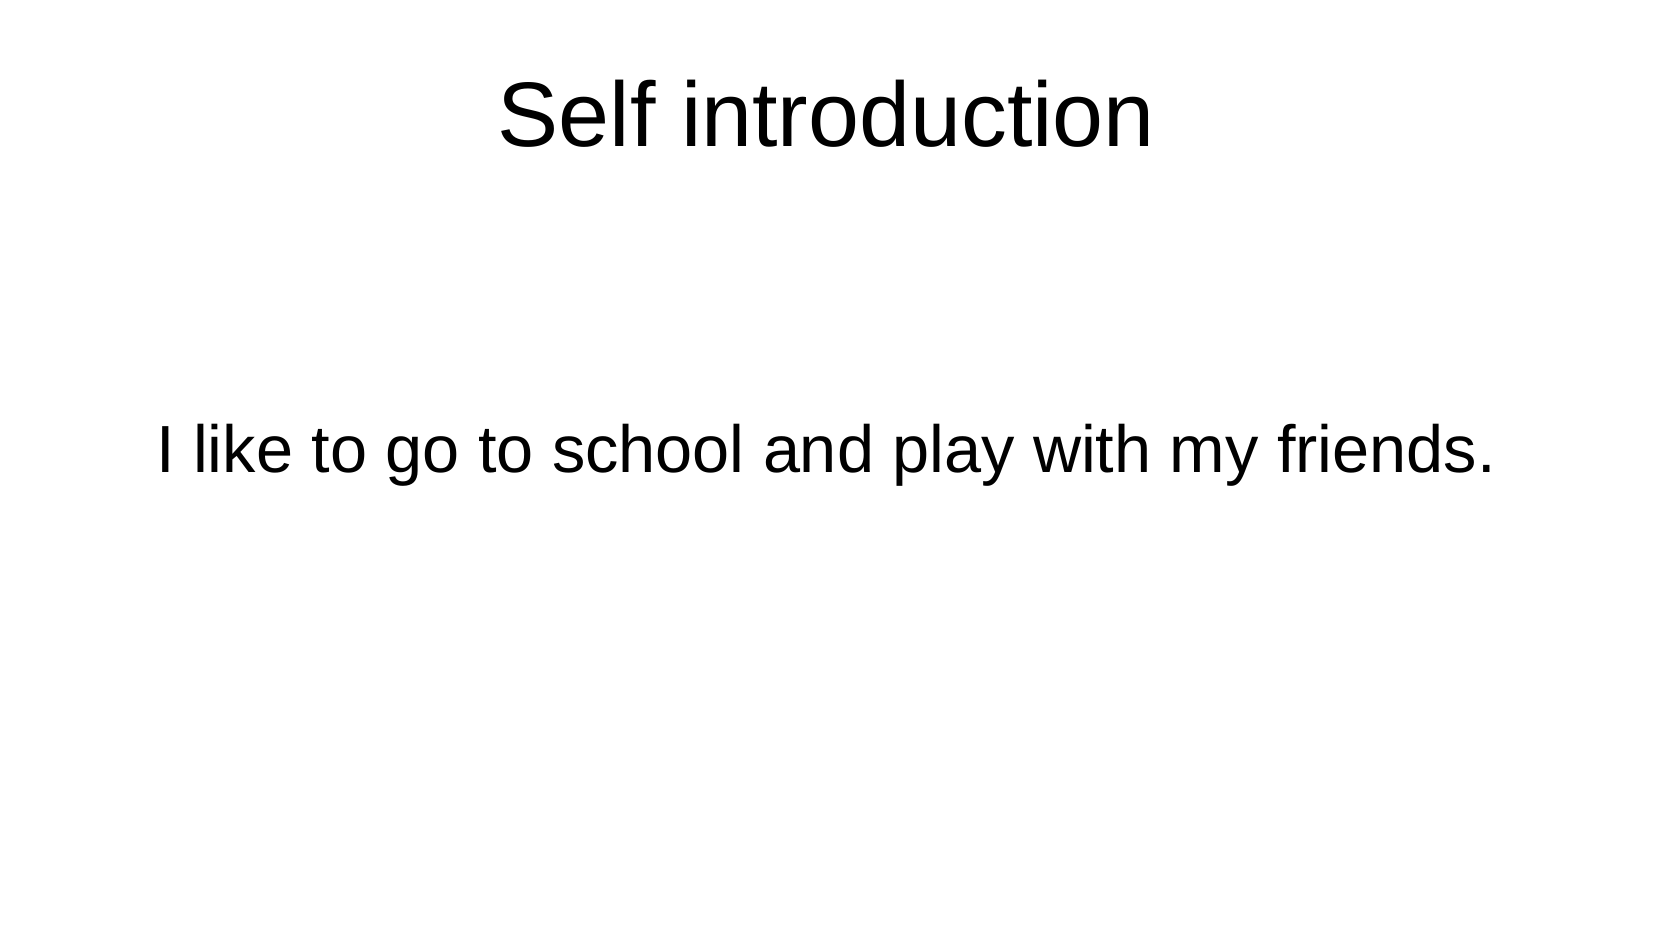

# Self introduction
I like to go to school and play with my friends.